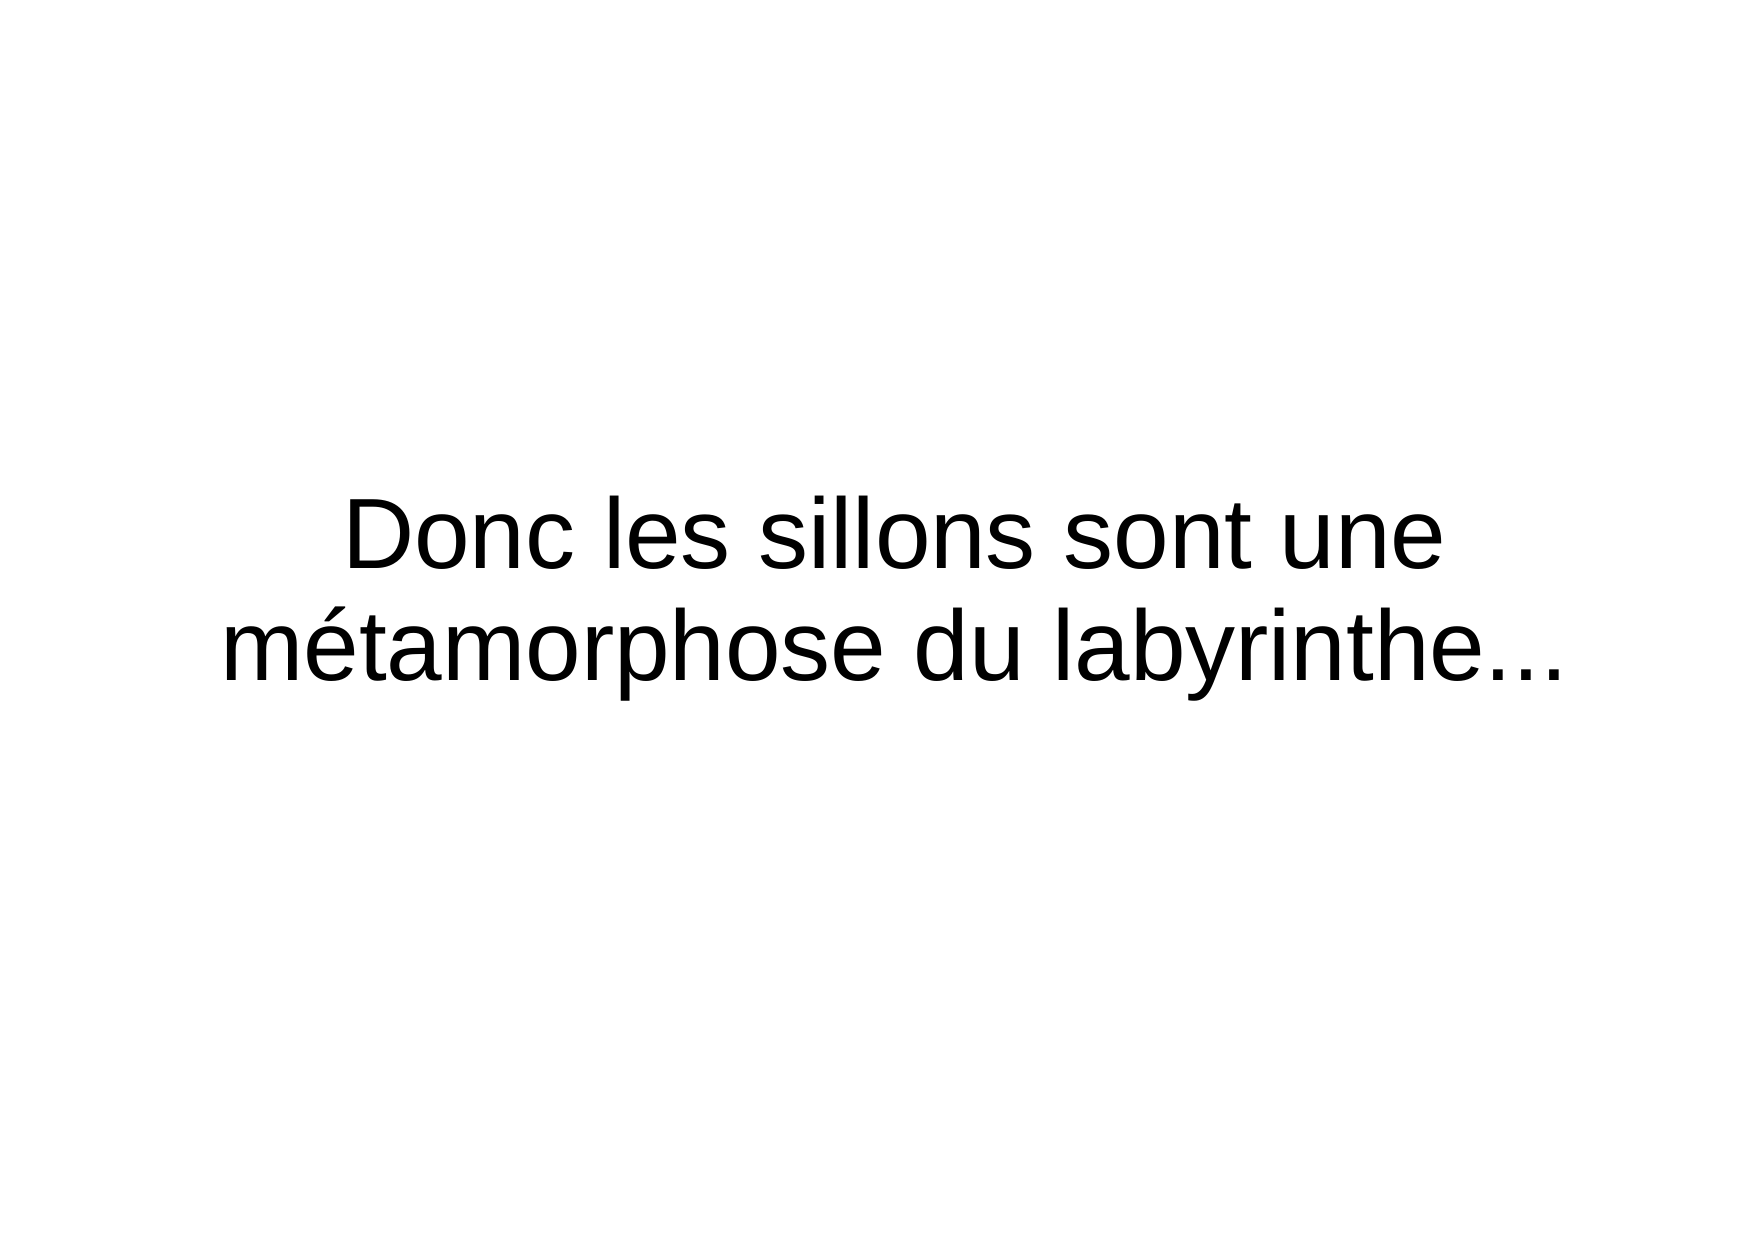

Donc les sillons sont une métamorphose du labyrinthe...